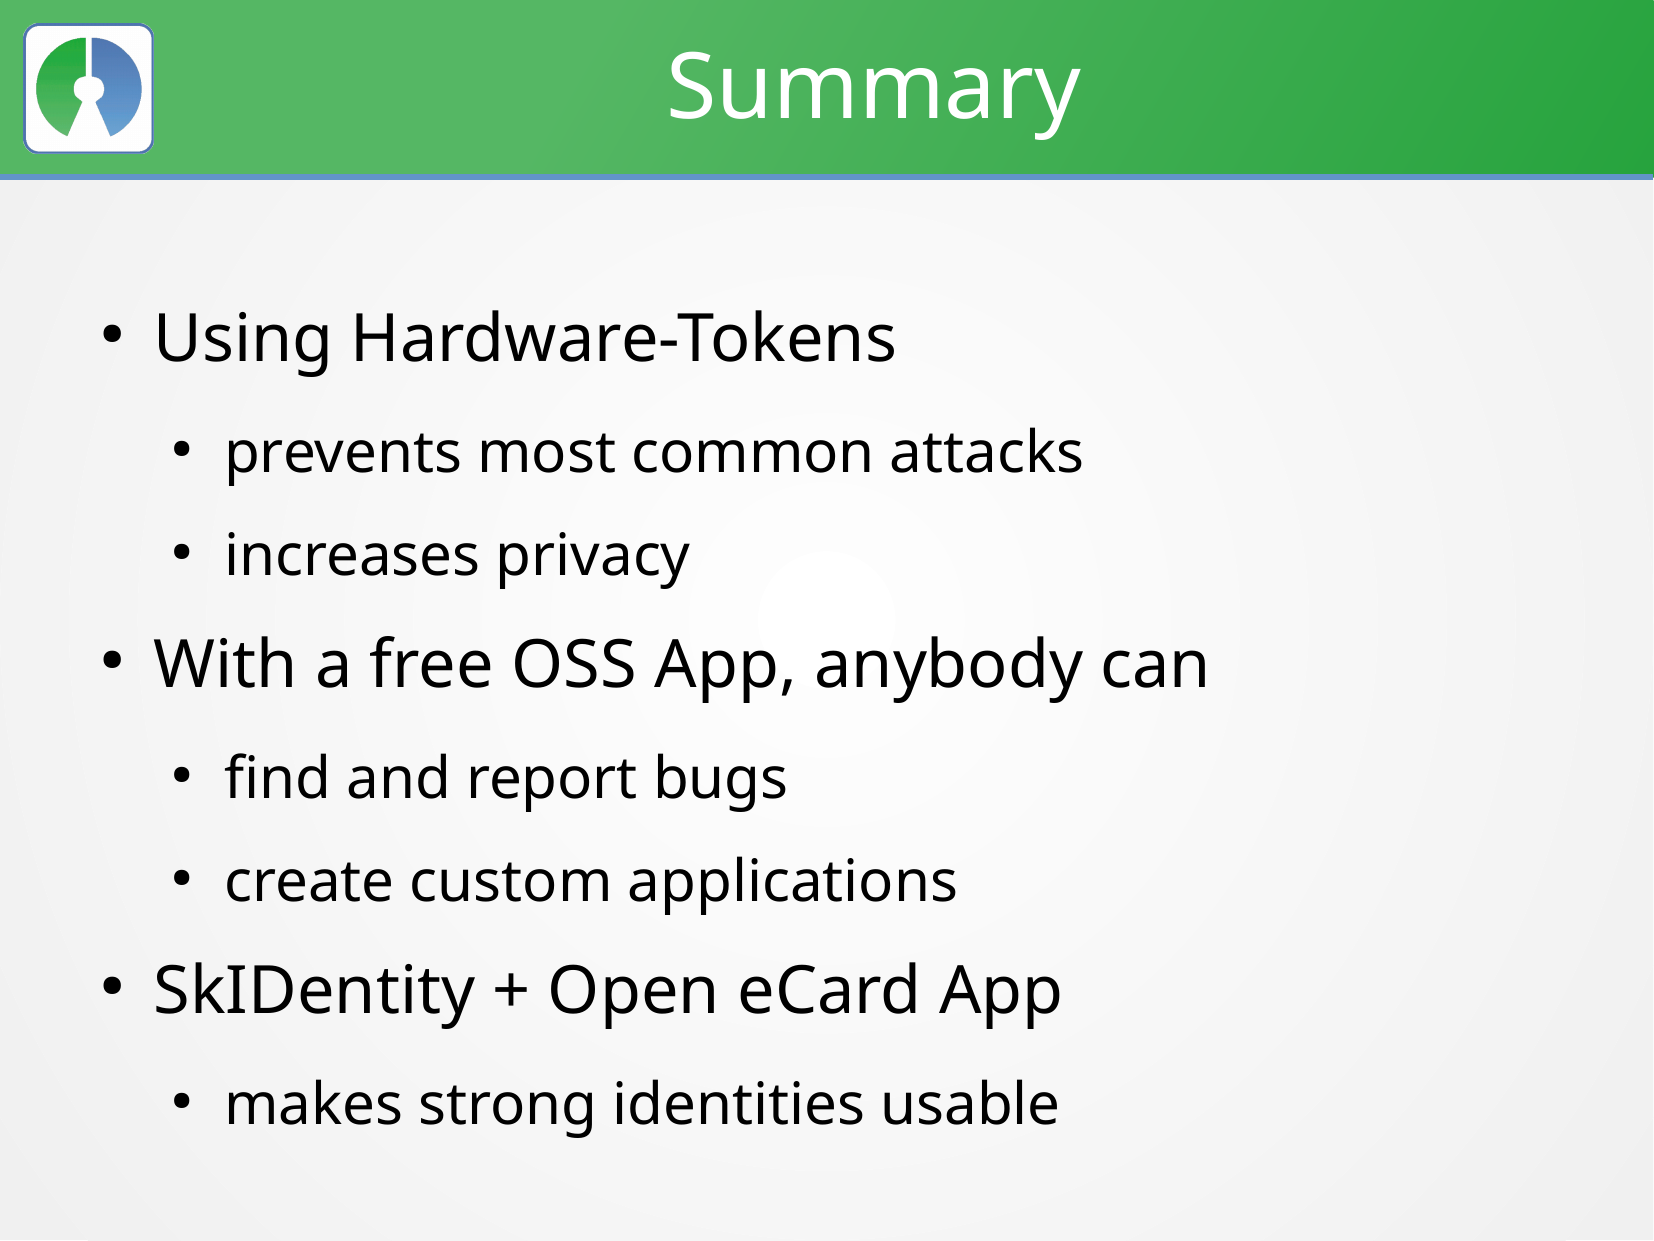

# Summary
Using Hardware-Tokens
prevents most common attacks
increases privacy
With a free OSS App, anybody can
find and report bugs
create custom applications
SkIDentity + Open eCard App
makes strong identities usable